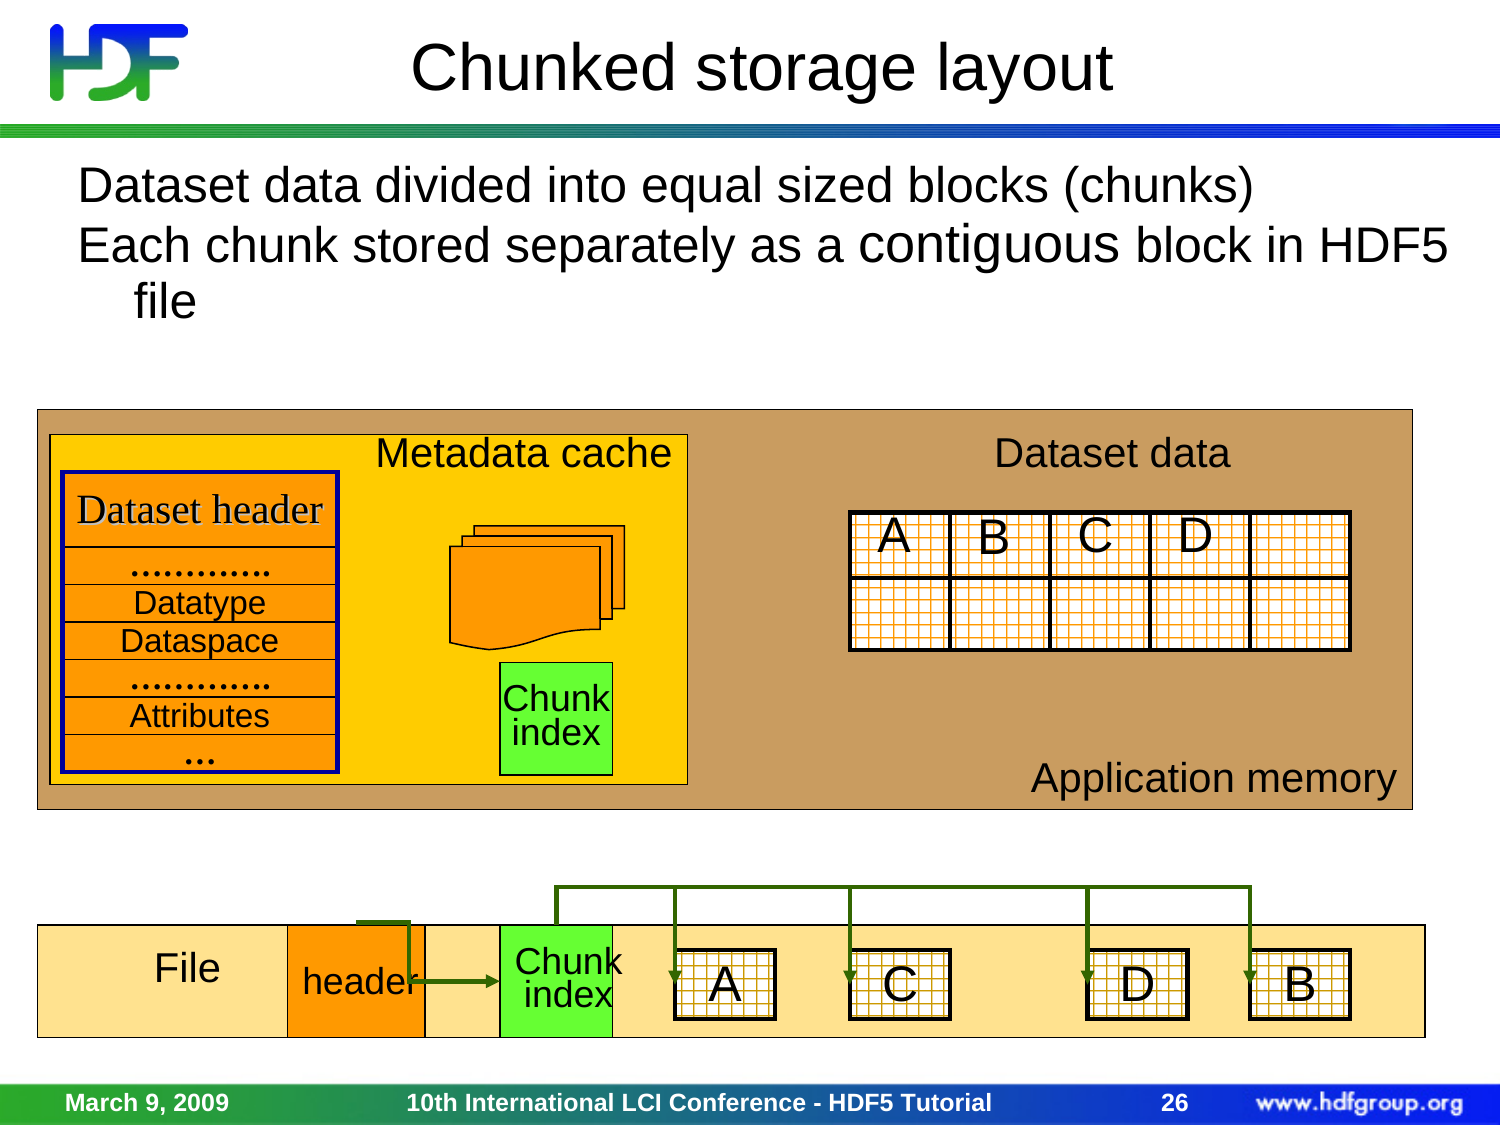

# Chunked storage layout
Dataset data divided into equal sized blocks (chunks)
Each chunk stored separately as a contiguous block in HDF5 file
Application memory
Dataset data
Metadata cache
Dataset header
A
C
D
B
………….
Datatype
Dataspace
………….
Chunk
index
Attributes
…
header
Chunk
index
File
A
C
D
B
March 9, 2009
10th International LCI Conference - HDF5 Tutorial